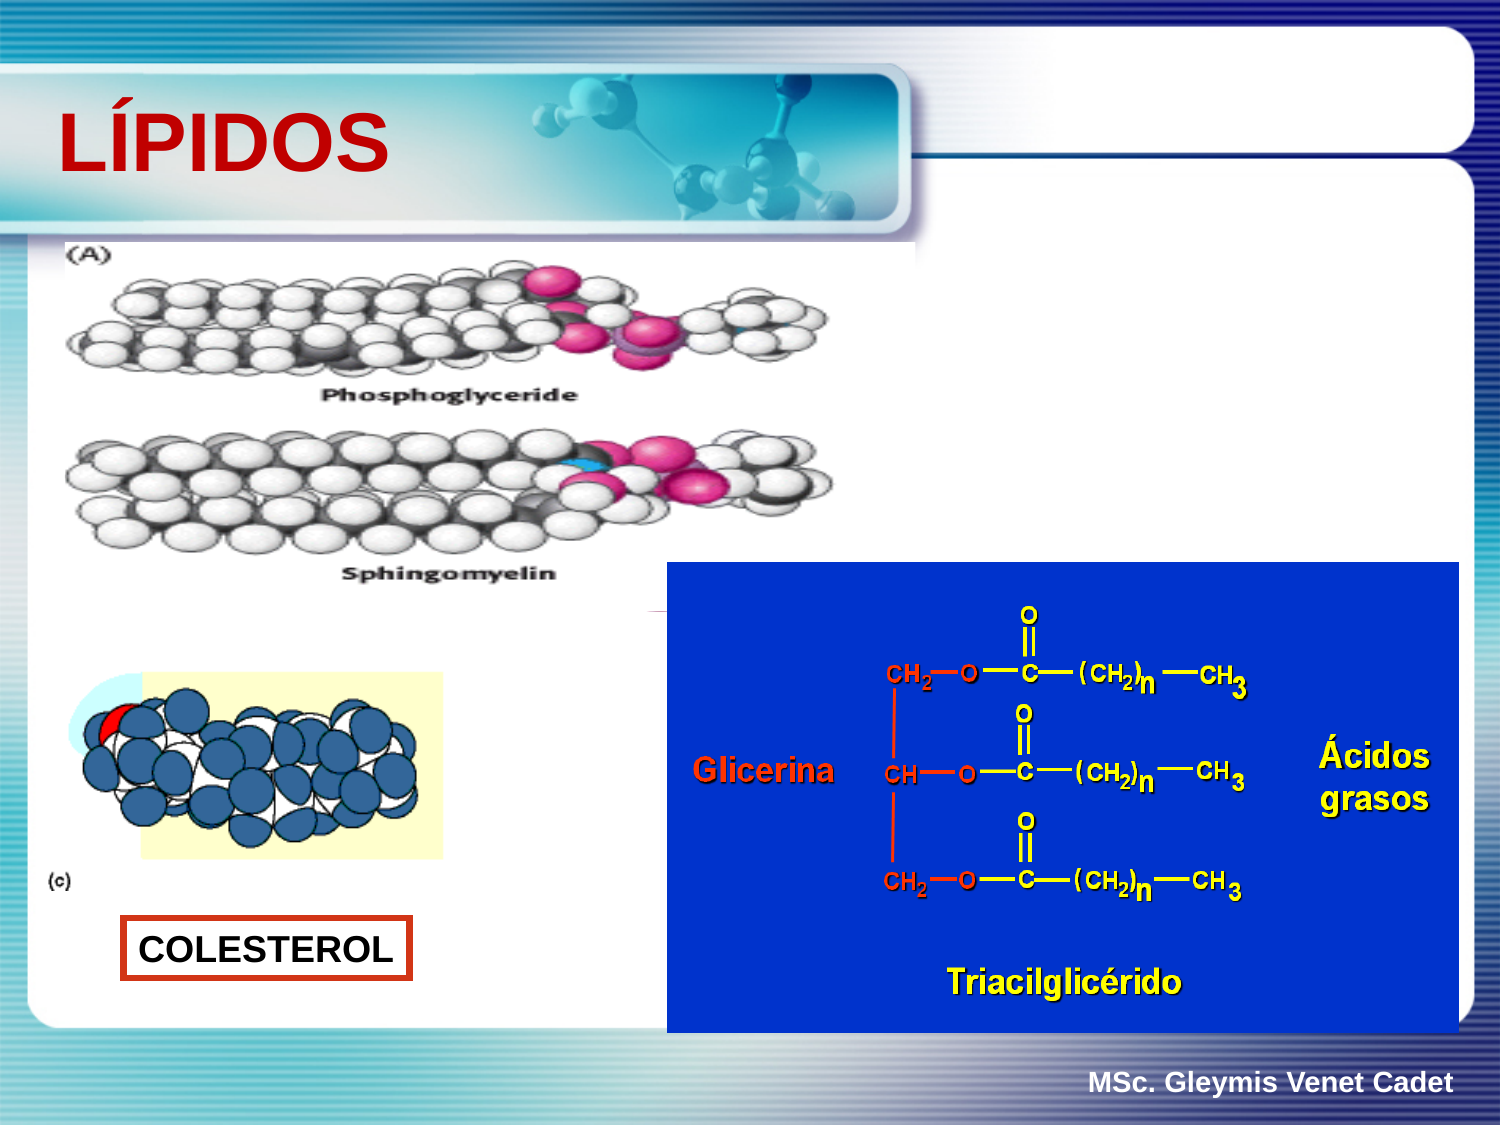

# LÍPIDOS
COLESTEROL
MSc. Gleymis Venet Cadet